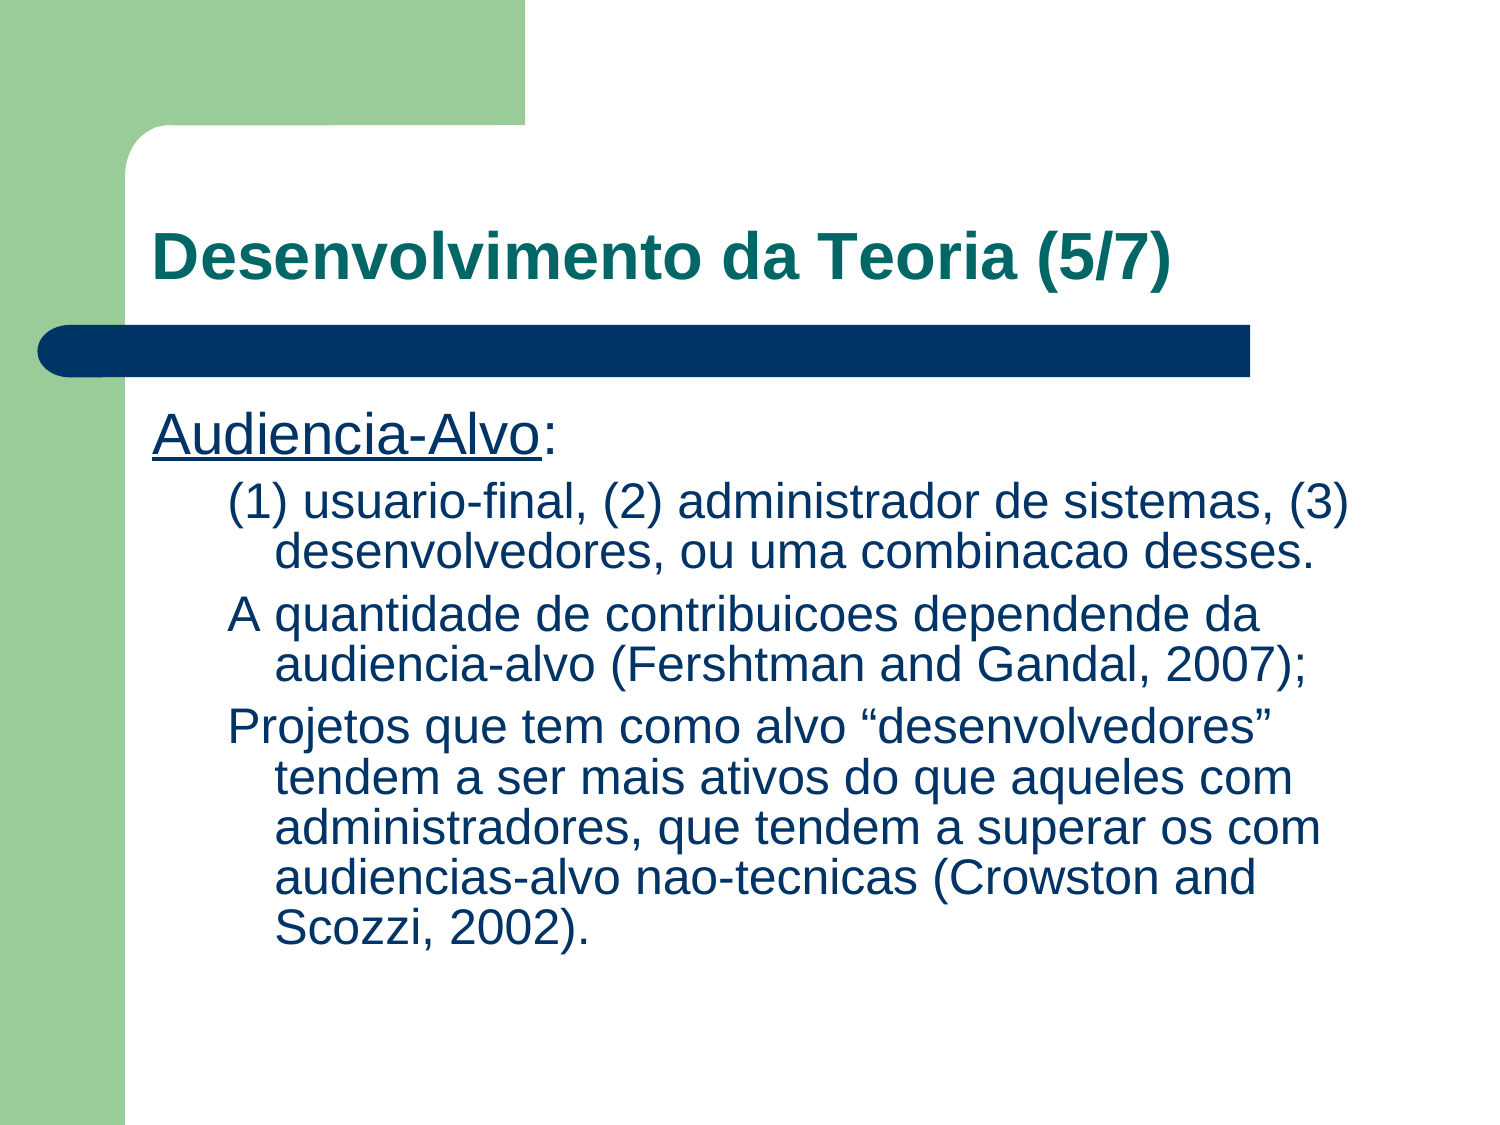

# Desenvolvimento da Teoria (5/7)
Audiencia-Alvo:
(1) usuario-final, (2) administrador de sistemas, (3) desenvolvedores, ou uma combinacao desses.
A quantidade de contribuicoes dependende da audiencia-alvo (Fershtman and Gandal, 2007);
Projetos que tem como alvo “desenvolvedores” tendem a ser mais ativos do que aqueles com administradores, que tendem a superar os com audiencias-alvo nao-tecnicas (Crowston and Scozzi, 2002).